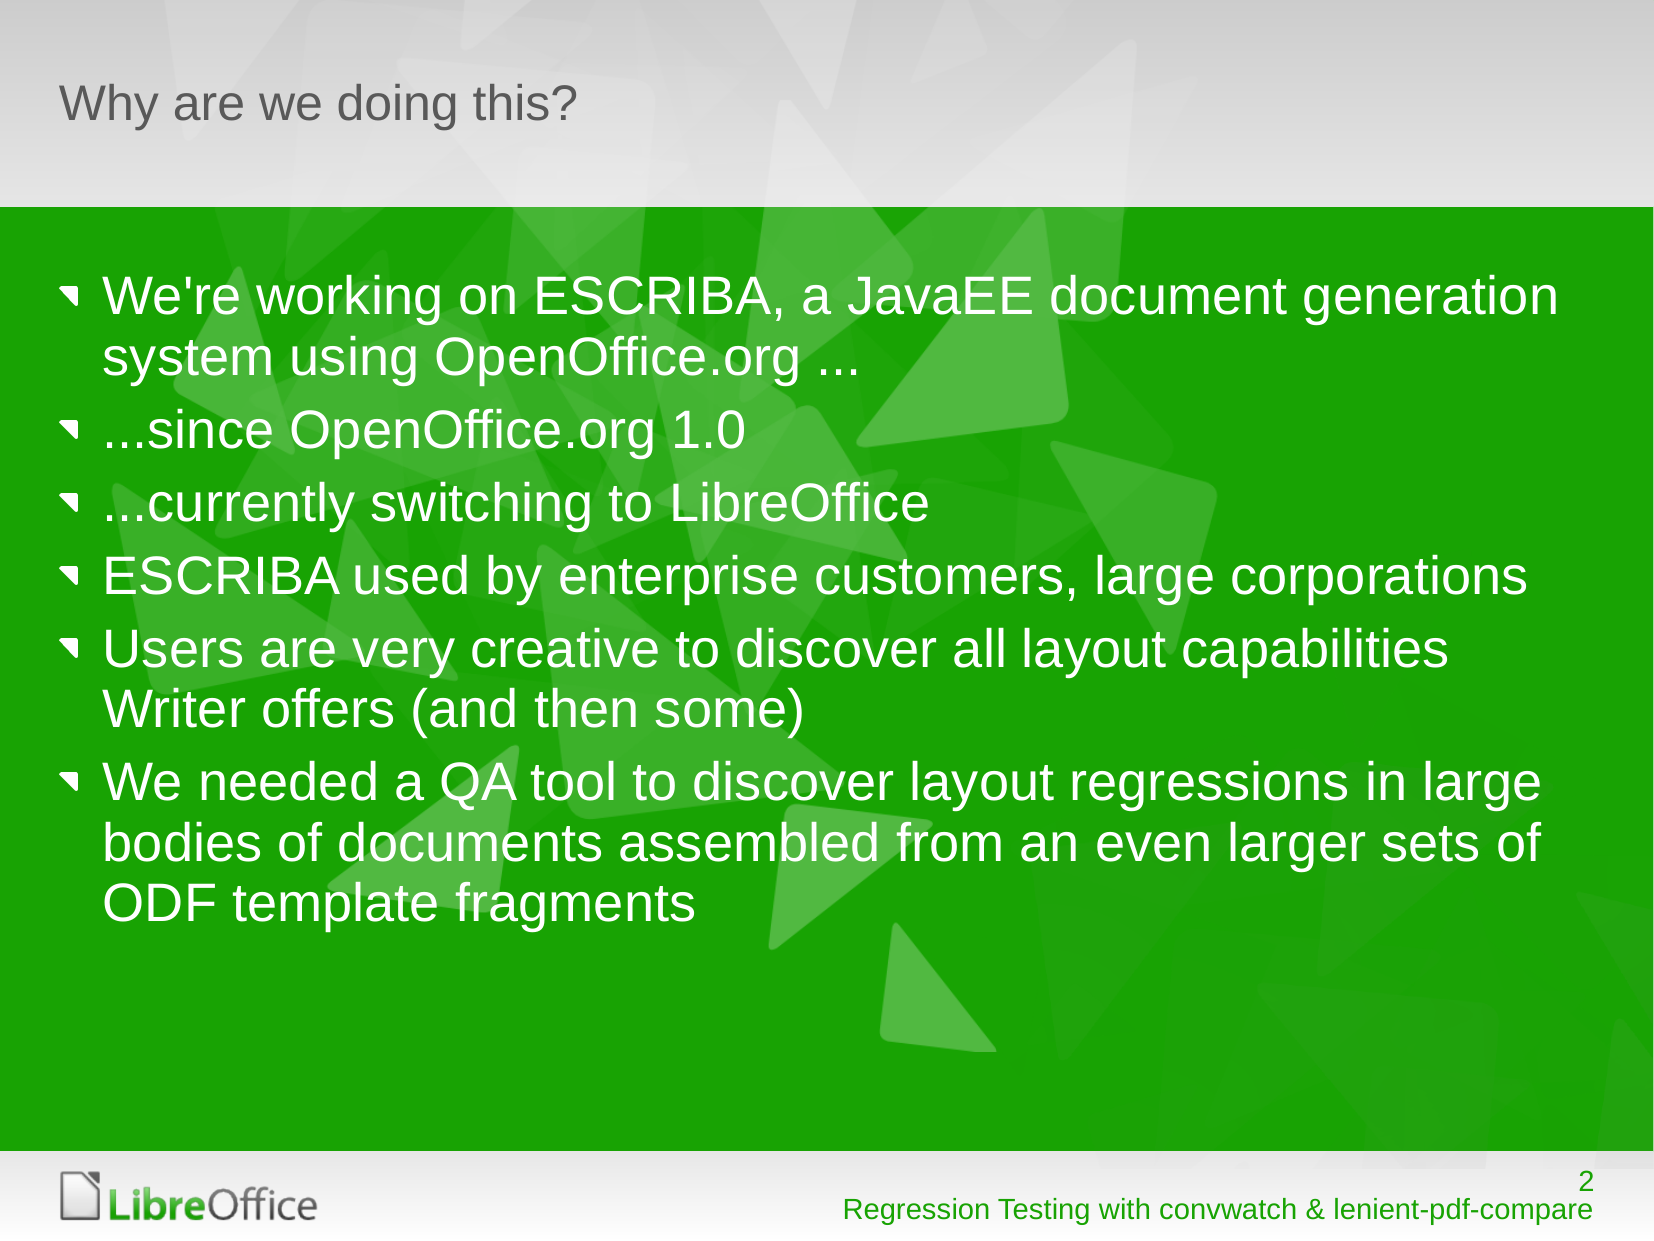

# Why are we doing this?
We're working on ESCRIBA, a JavaEE document generation system using OpenOffice.org ...
...since OpenOffice.org 1.0
...currently switching to LibreOffice
ESCRIBA used by enterprise customers, large corporations
Users are very creative to discover all layout capabilities Writer offers (and then some)
We needed a QA tool to discover layout regressions in large bodies of documents assembled from an even larger sets of ODF template fragments
2
Regression Testing with convwatch & lenient-pdf-compare